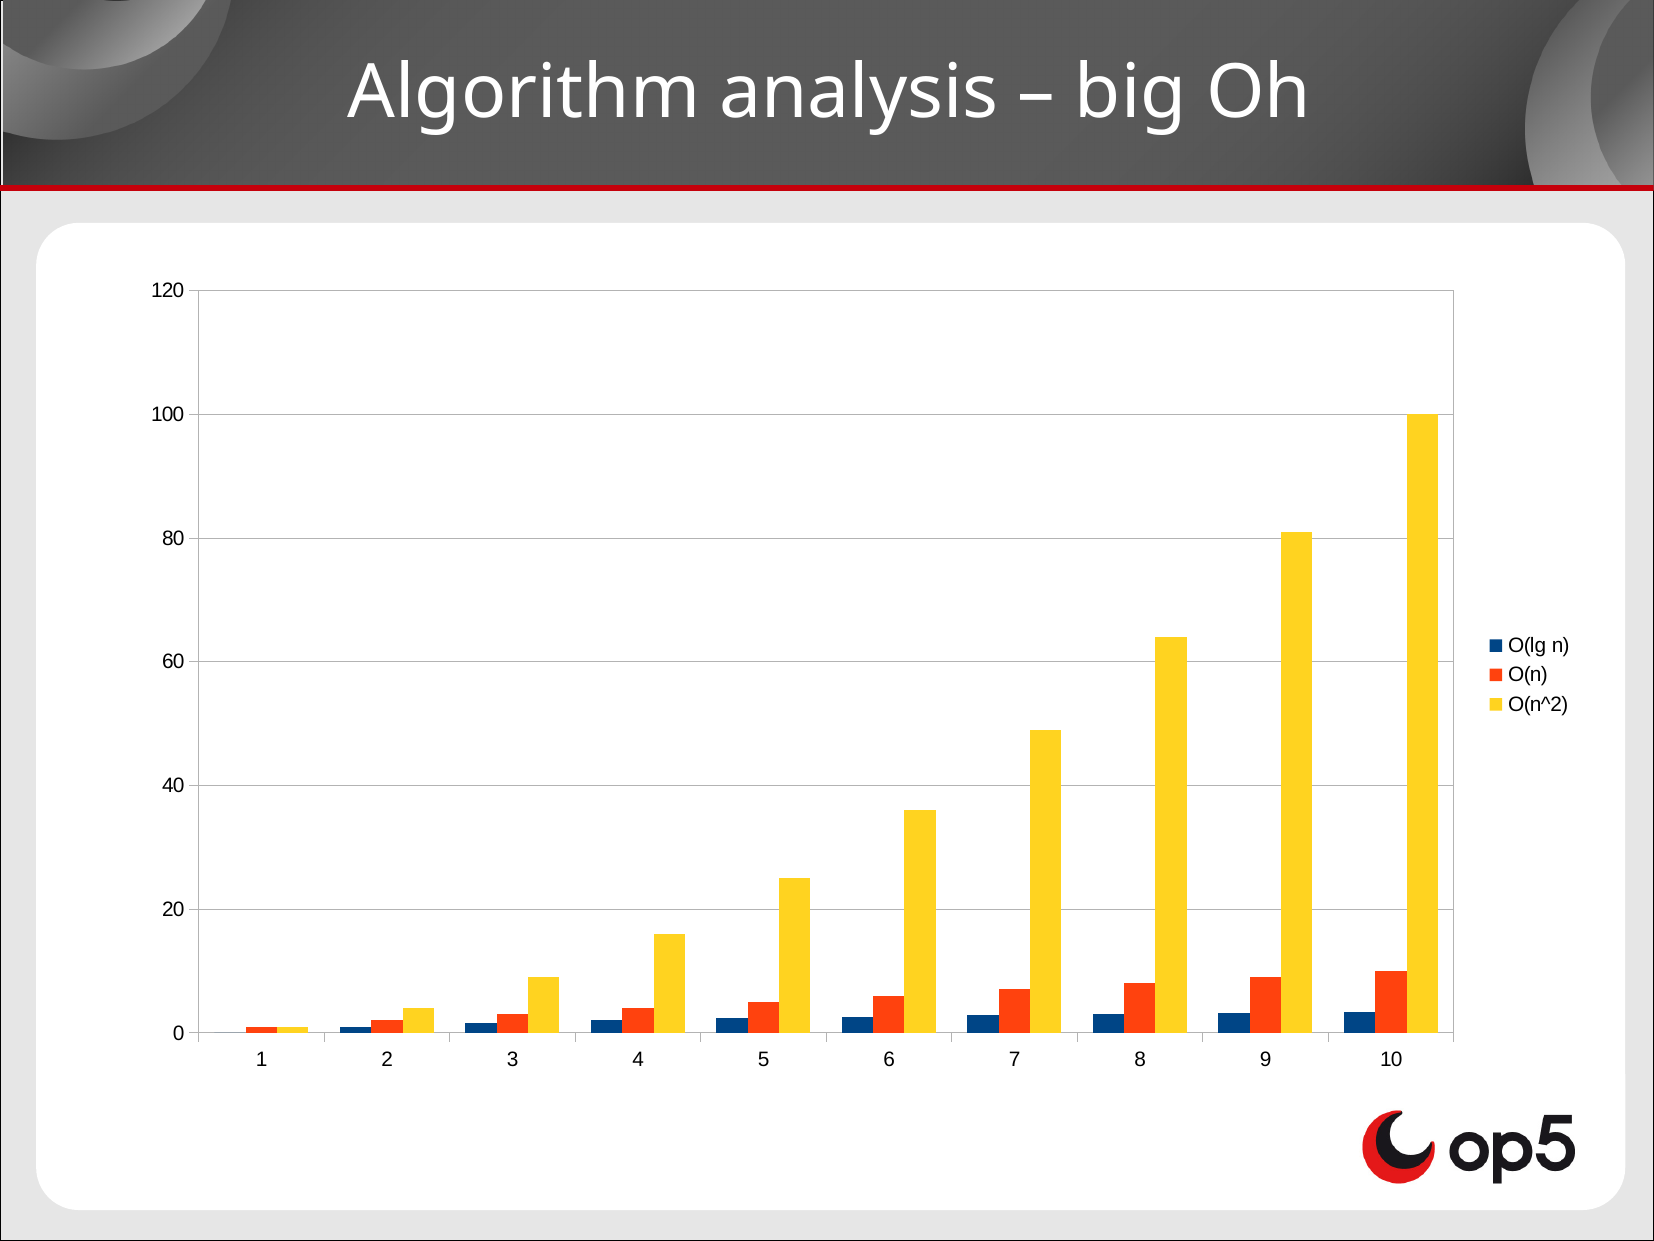

# Algorithm analysis – big Oh
### Chart
| Category | O(lg n) | O(n) | O(n^2) |
|---|---|---|---|
| 1 | 0.0 | 1.0 | 1.0 |
| 2 | 1.0 | 2.0 | 4.0 |
| 3 | 1.58496250072116 | 3.0 | 9.0 |
| 4 | 2.0 | 4.0 | 16.0 |
| 5 | 2.32192809488736 | 5.0 | 25.0 |
| 6 | 2.58496250072116 | 6.0 | 36.0 |
| 7 | 2.8073549220576 | 7.0 | 49.0 |
| 8 | 3.0 | 8.0 | 64.0 |
| 9 | 3.16992500144231 | 9.0 | 81.0 |
| 10 | 3.32192809488736 | 10.0 | 100.0 |